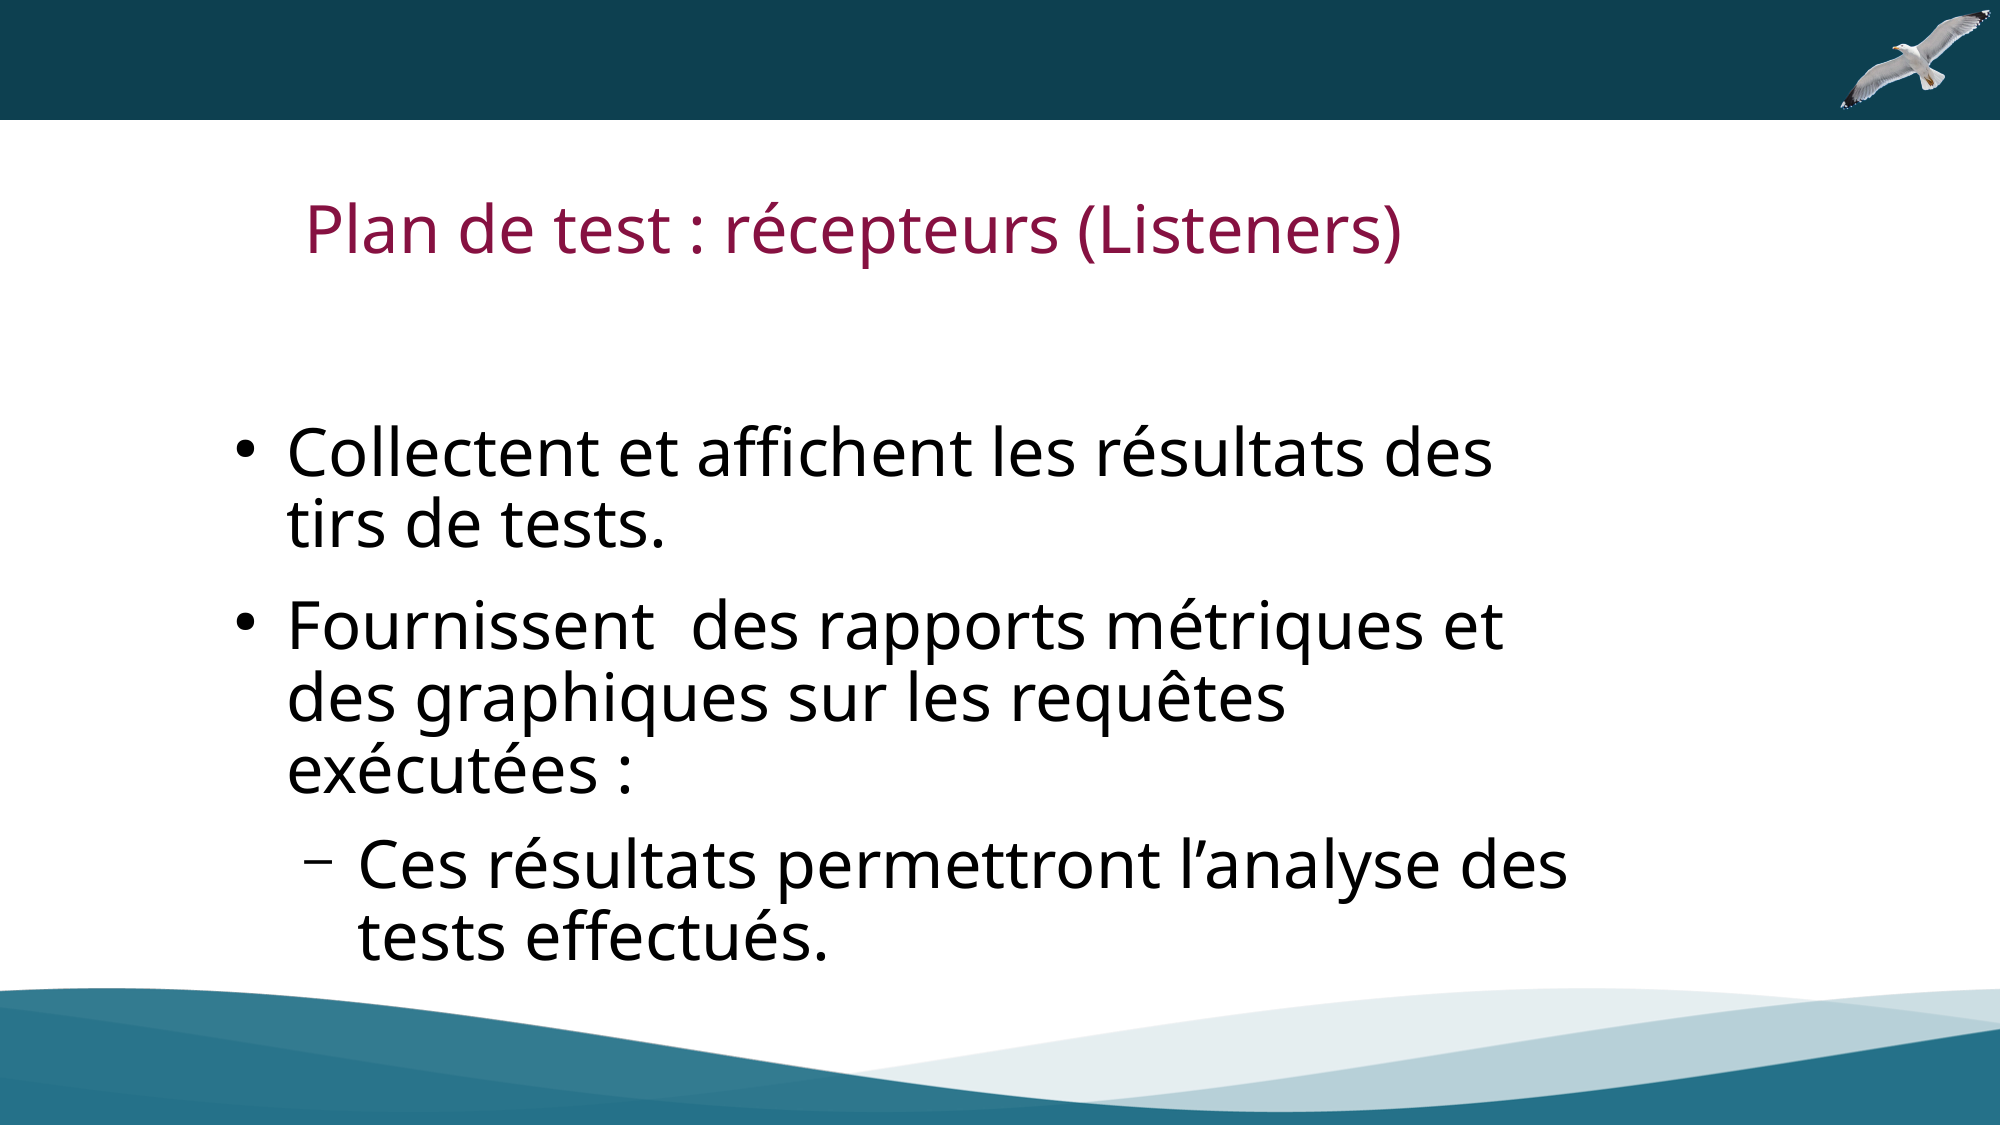

Plan de test : récepteurs (Listeners)
# Collectent et affichent les résultats des tirs de tests.
Fournissent des rapports métriques et des graphiques sur les requêtes exécutées :
Ces résultats permettront l’analyse des tests effectués.